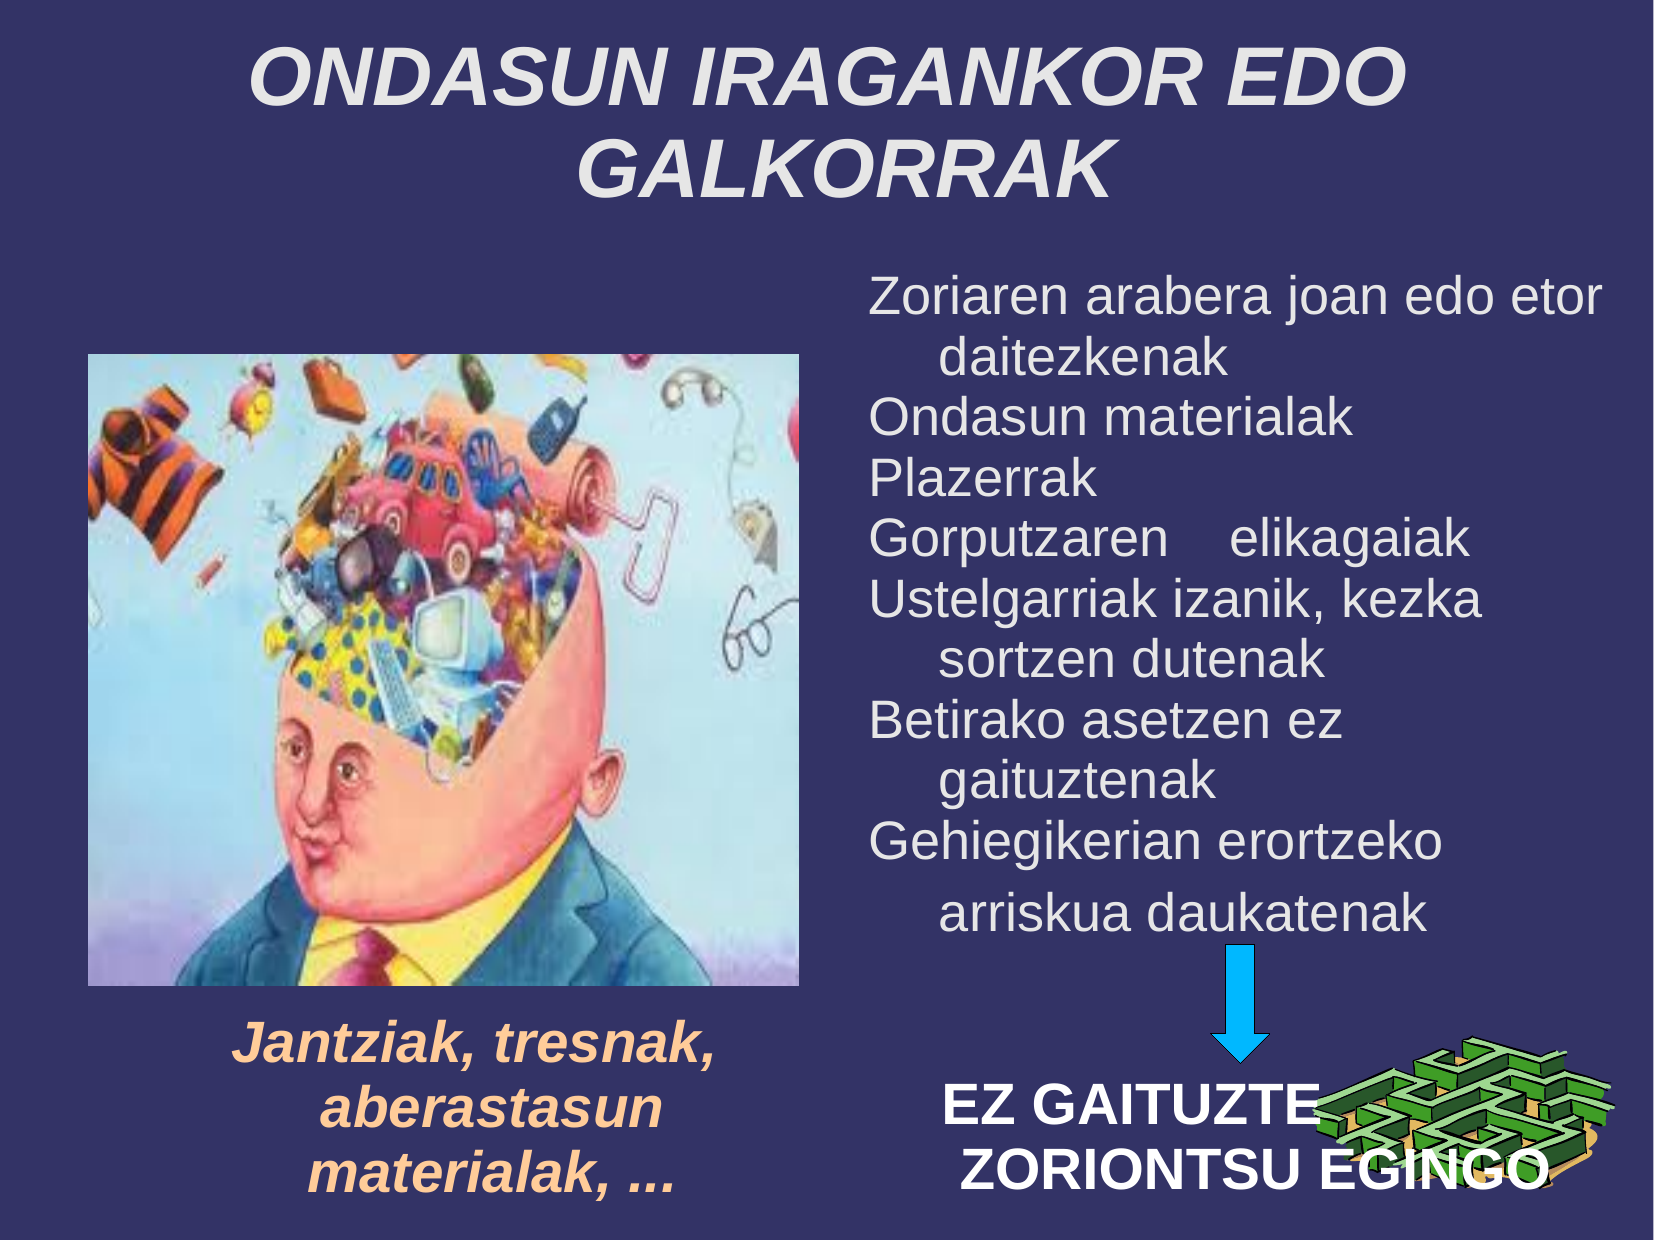

# ONDASUN IRAGANKOR EDO GALKORRAK
Zoriaren arabera joan edo etor daitezkenak
Ondasun materialak
Plazerrak
Gorputzaren elikagaiak
Ustelgarriak izanik, kezka sortzen dutenak
Betirako asetzen ez gaituztenak
Gehiegikerian erortzeko arriskua daukatenak
Jantziak, tresnak, aberastasun materialak, ...
EZ GAITUZTE ZORIONTSU EGINGO